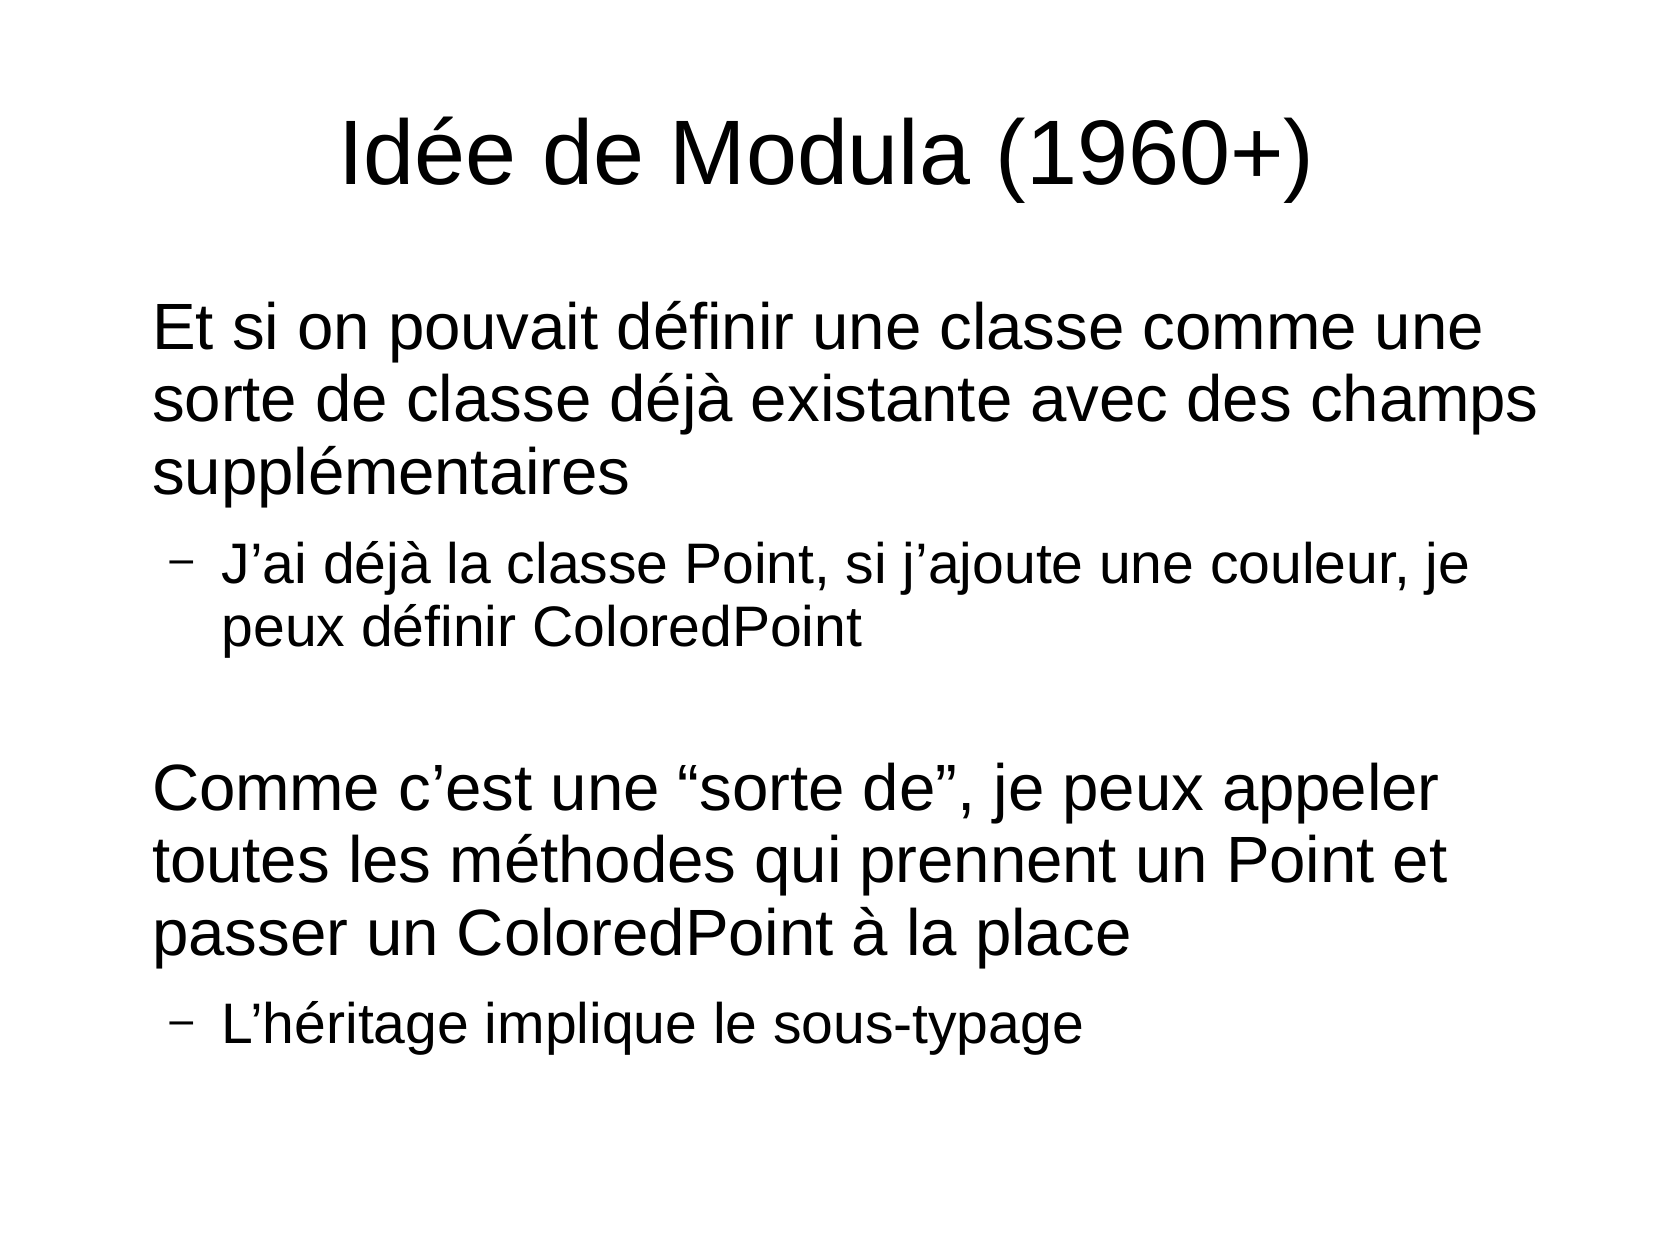

# Idée de Modula (1960+)
Et si on pouvait définir une classe comme une sorte de classe déjà existante avec des champs supplémentaires
J’ai déjà la classe Point, si j’ajoute une couleur, je peux définir ColoredPoint
Comme c’est une “sorte de”, je peux appeler toutes les méthodes qui prennent un Point et passer un ColoredPoint à la place
L’héritage implique le sous-typage